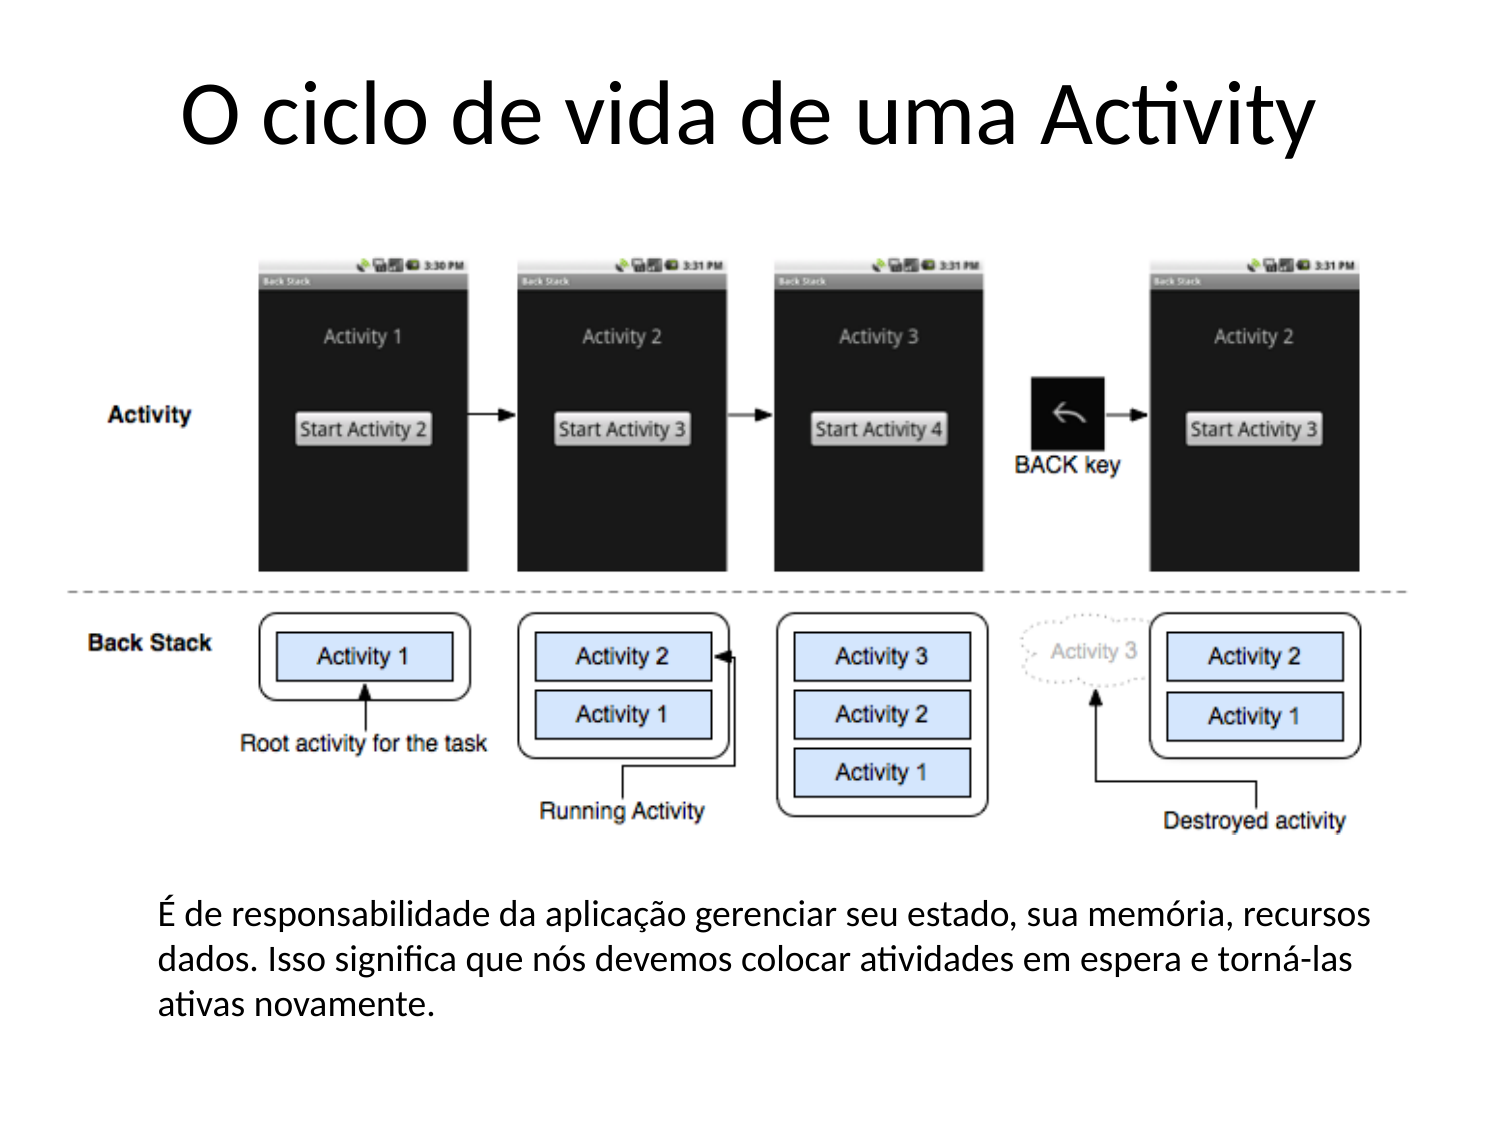

O ciclo de vida de uma Activity
É de responsabilidade da aplicação gerenciar seu estado, sua memória, recursos
dados. Isso significa que nós devemos colocar atividades em espera e torná-las
ativas novamente.